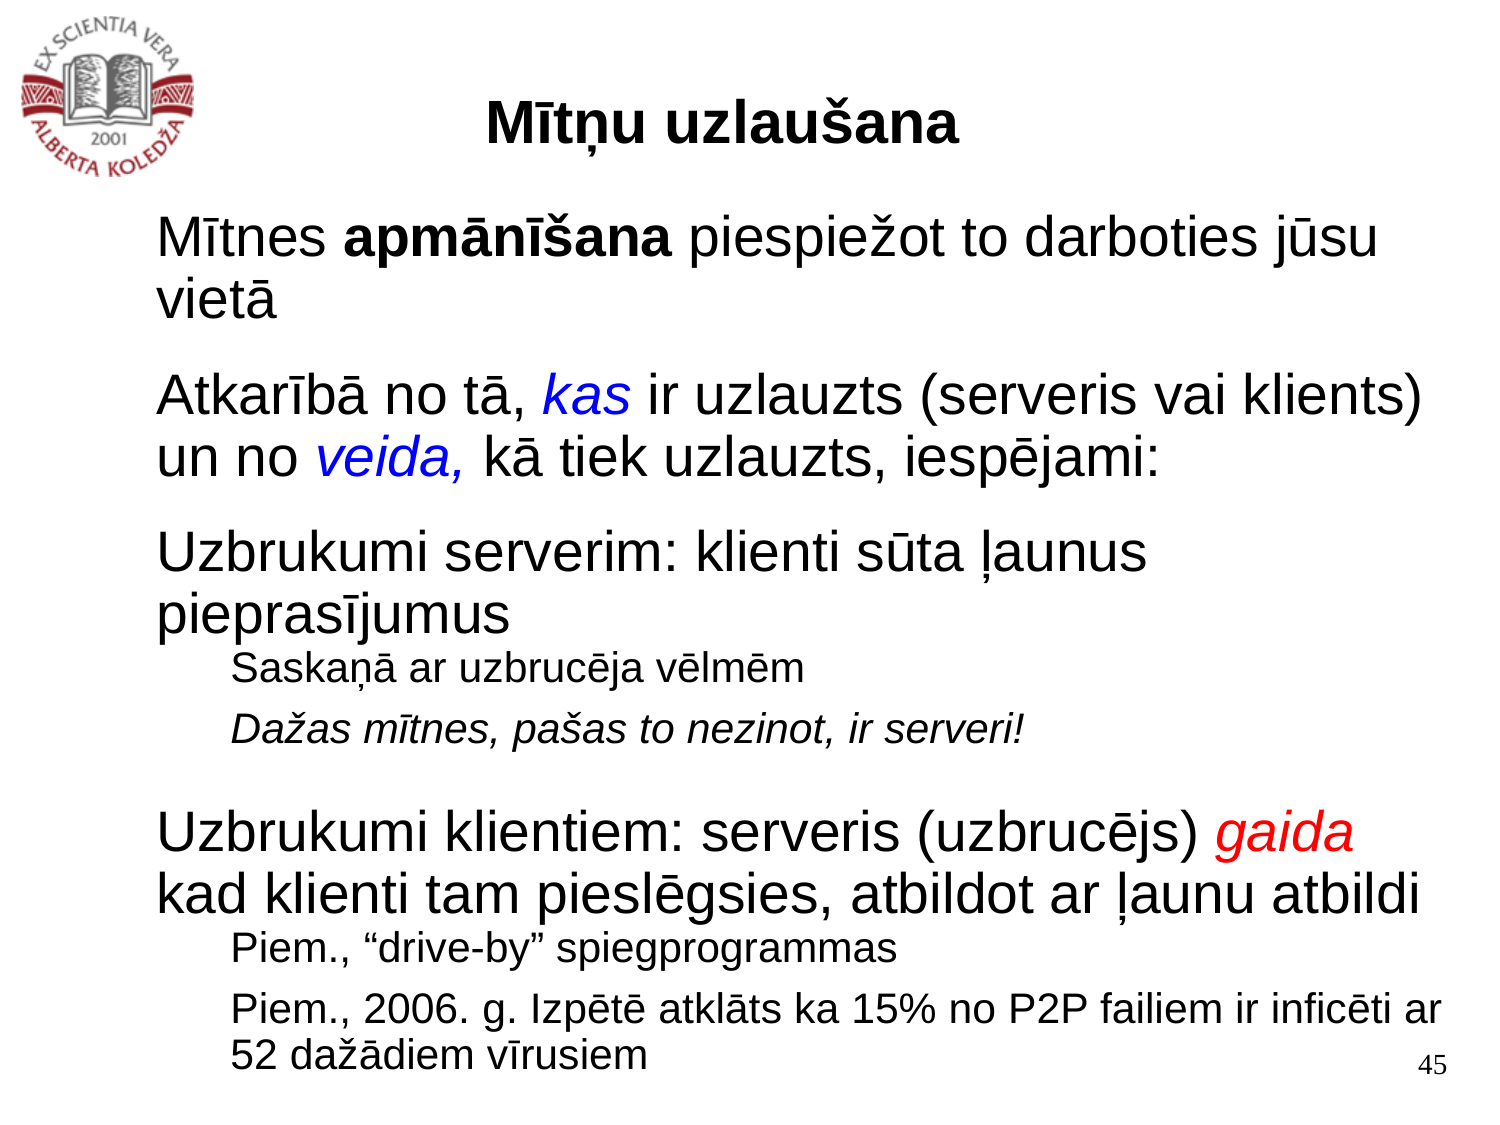

# Mītņu uzlaušana
Mītnes apmānīšana piespiežot to darboties jūsu vietā
Atkarībā no tā, kas ir uzlauzts (serveris vai klients) un no veida, kā tiek uzlauzts, iespējami:
Uzbrukumi serverim: klienti sūta ļaunus pieprasījumus
Saskaņā ar uzbrucēja vēlmēm
Dažas mītnes, pašas to nezinot, ir serveri!
Uzbrukumi klientiem: serveris (uzbrucējs) gaida kad klienti tam pieslēgsies, atbildot ar ļaunu atbildi
Piem., “drive-by” spiegprogrammas
Piem., 2006. g. Izpētē atklāts ka 15% no P2P failiem ir inficēti ar 52 dažādiem vīrusiem